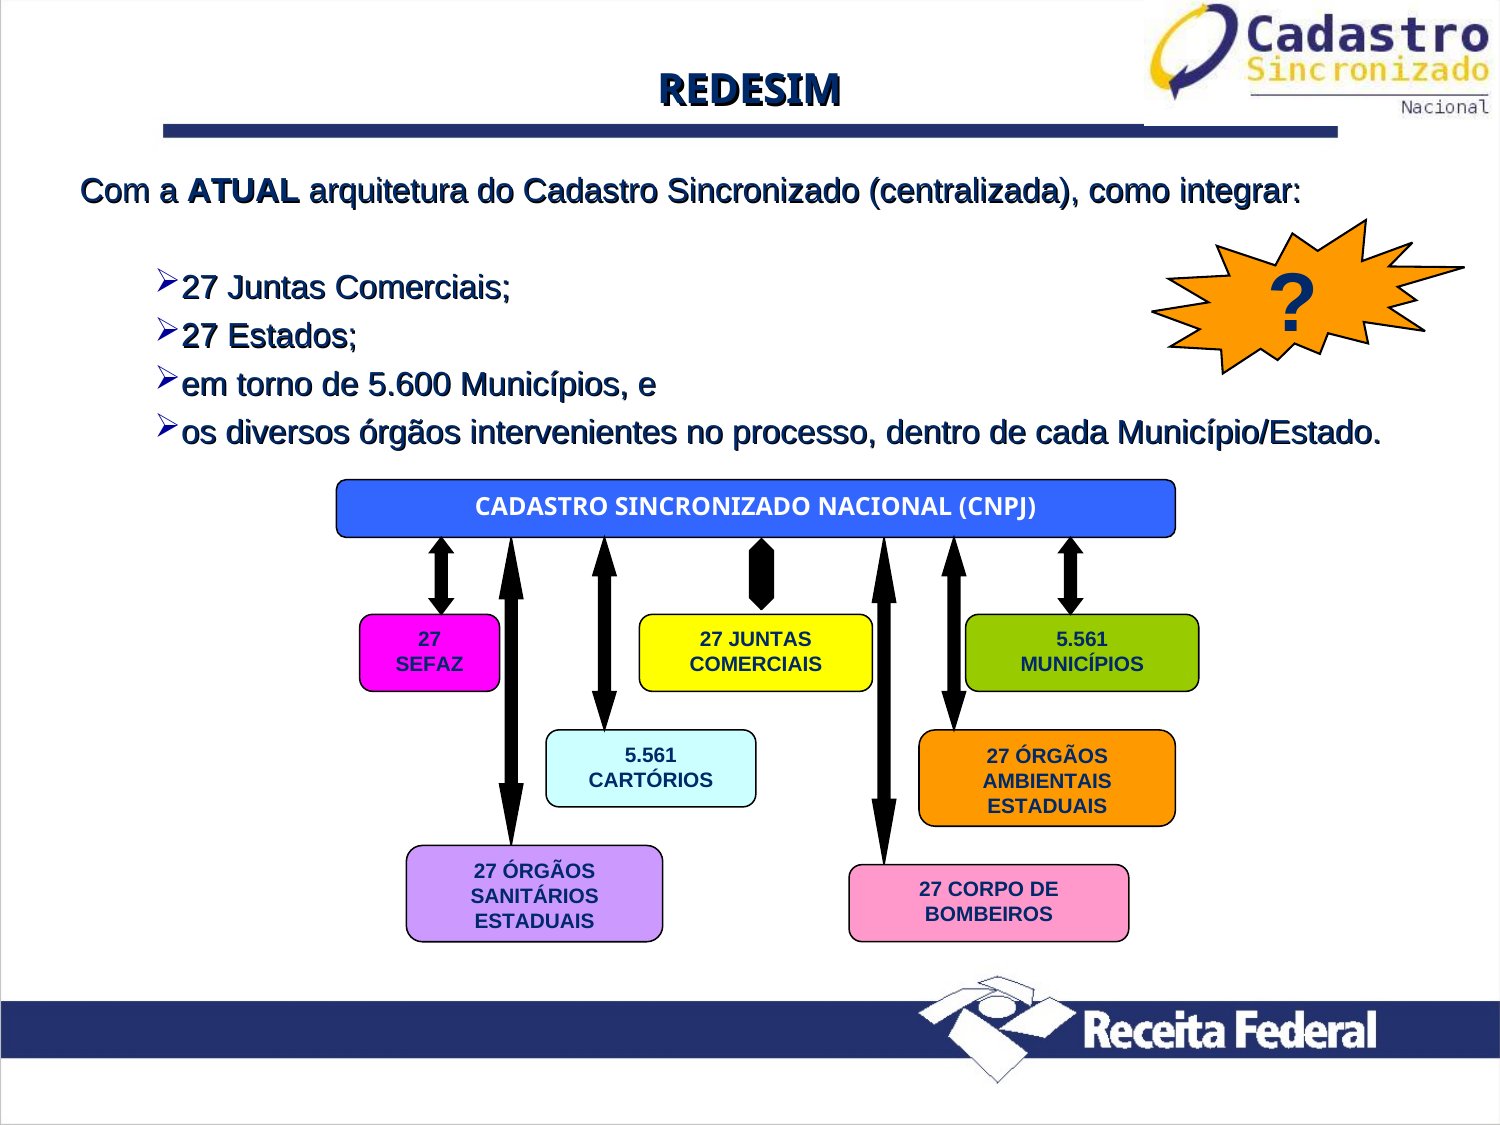

REDESIM
Com a ATUAL arquitetura do Cadastro Sincronizado (centralizada), como integrar:
27 Juntas Comerciais;
27 Estados;
em torno de 5.600 Municípios, e
os diversos órgãos intervenientes no processo, dentro de cada Município/Estado.
?
CADASTRO SINCRONIZADO NACIONAL (CNPJ)
27
SEFAZ
27 JUNTAS COMERCIAIS
5.561
MUNICÍPIOS
5.561
CARTÓRIOS
27 ÓRGÃOS AMBIENTAIS ESTADUAIS
27 ÓRGÃOS SANITÁRIOS
ESTADUAIS
27 CORPO DE BOMBEIROS